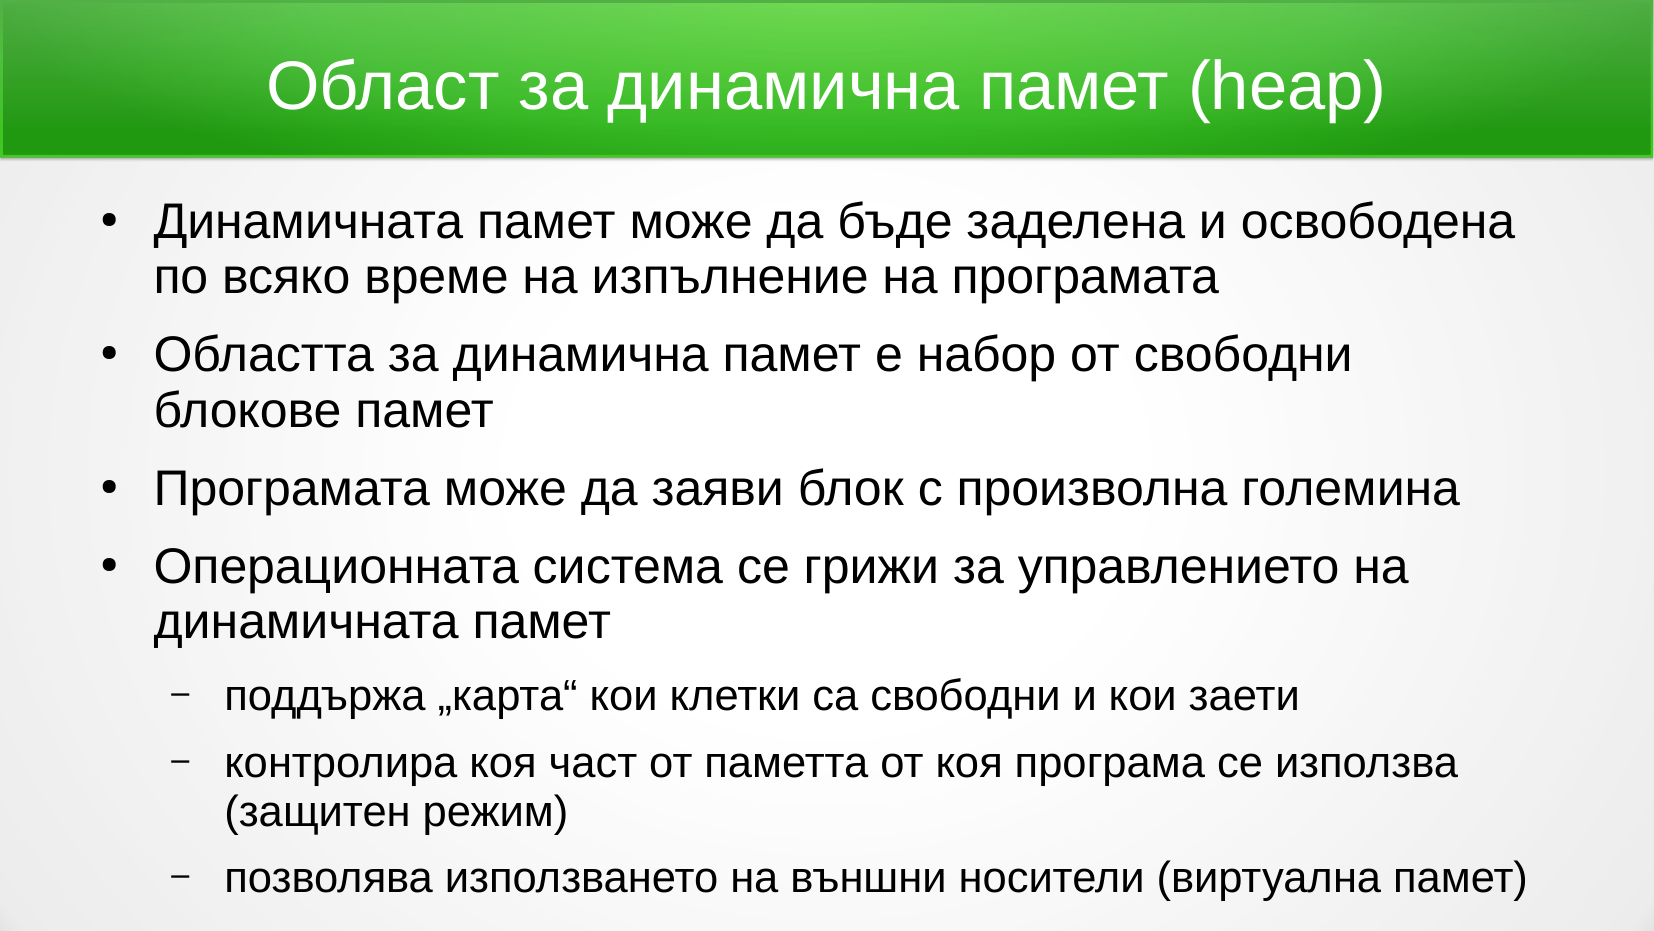

# Област за динамична памет (heap)
Динамичната памет може да бъде заделена и освободена по всяко време на изпълнение на програмата
Областта за динамична памет е набор от свободни блокове памет
Програмата може да заяви блок с произволна големина
Операционната система се грижи за управлението на динамичната памет
поддържа „карта“ кои клетки са свободни и кои заети
контролира коя част от паметта от коя програма се използва (защитен режим)
позволява използването на външни носители (виртуална памет)